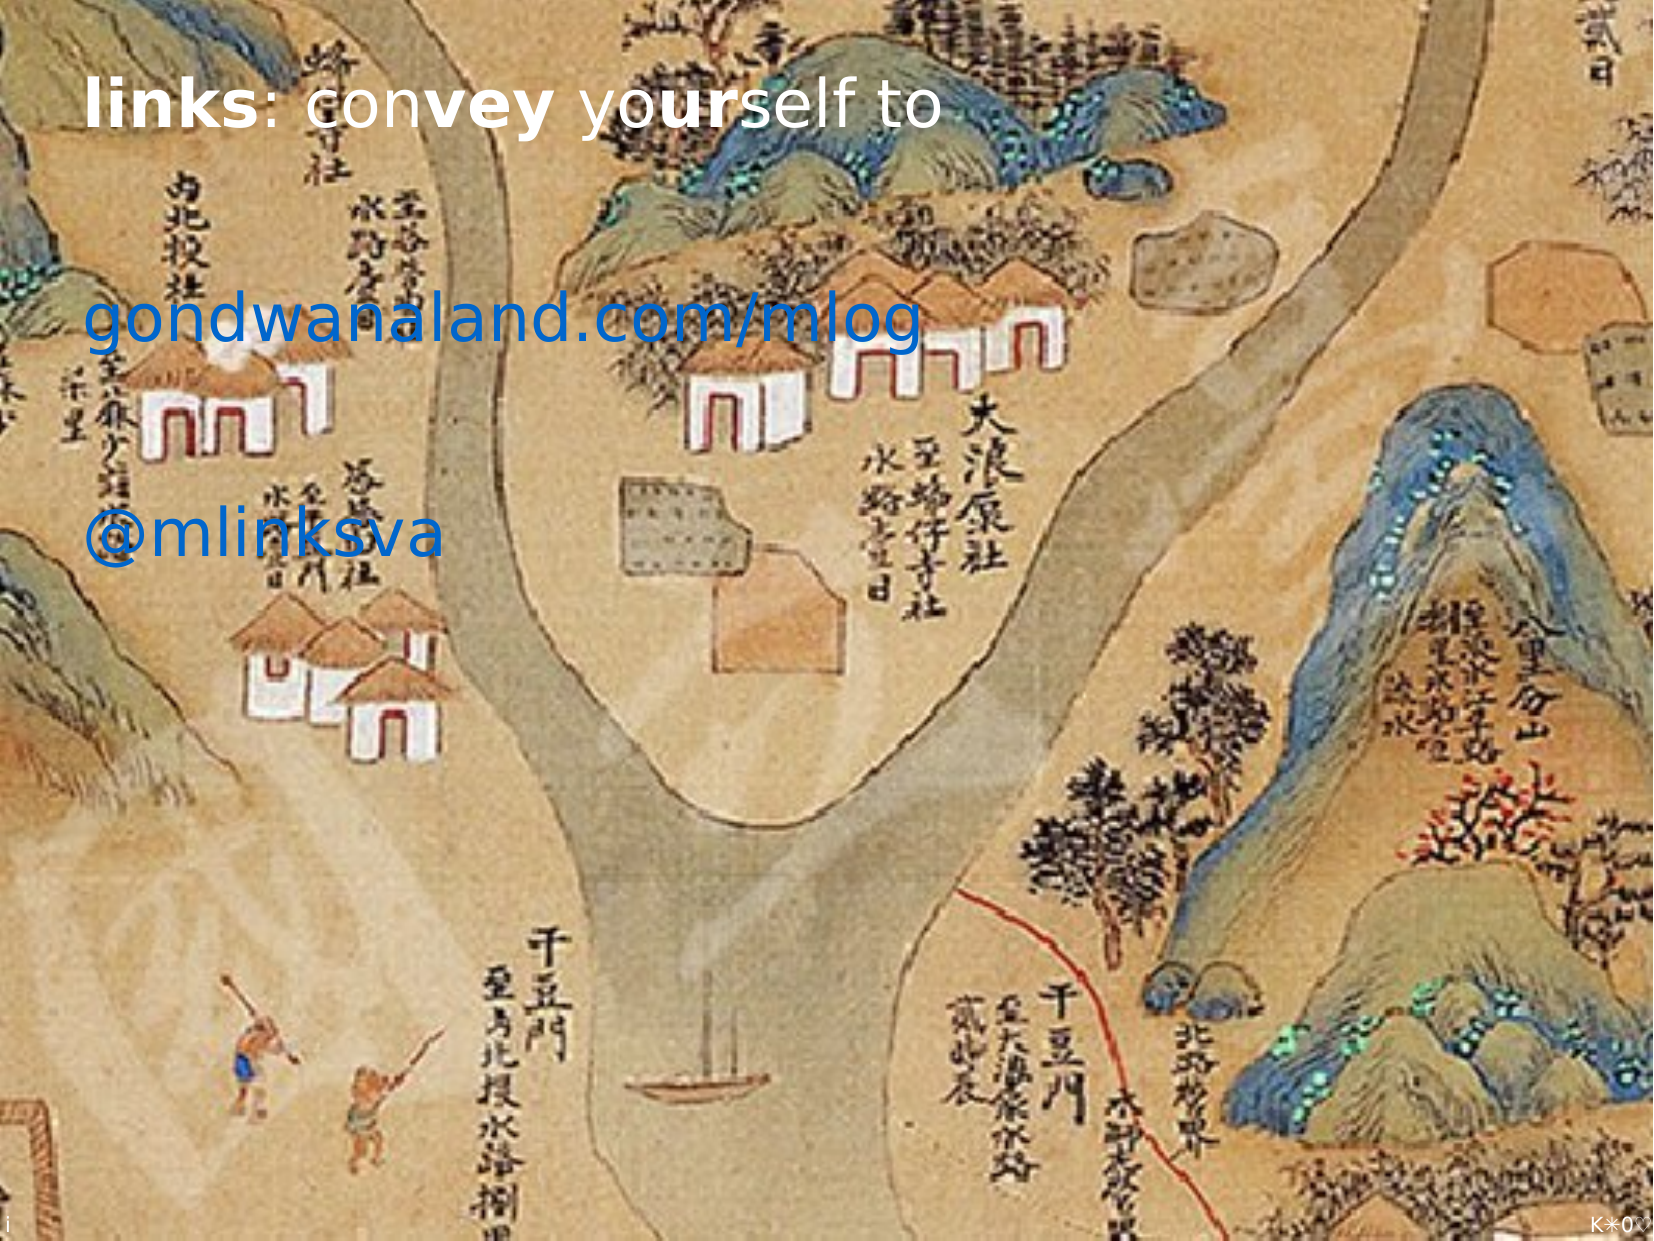

# links: convey yourself to
gondwanaland.com/mlog
@mlinksva
i
K✳0♡